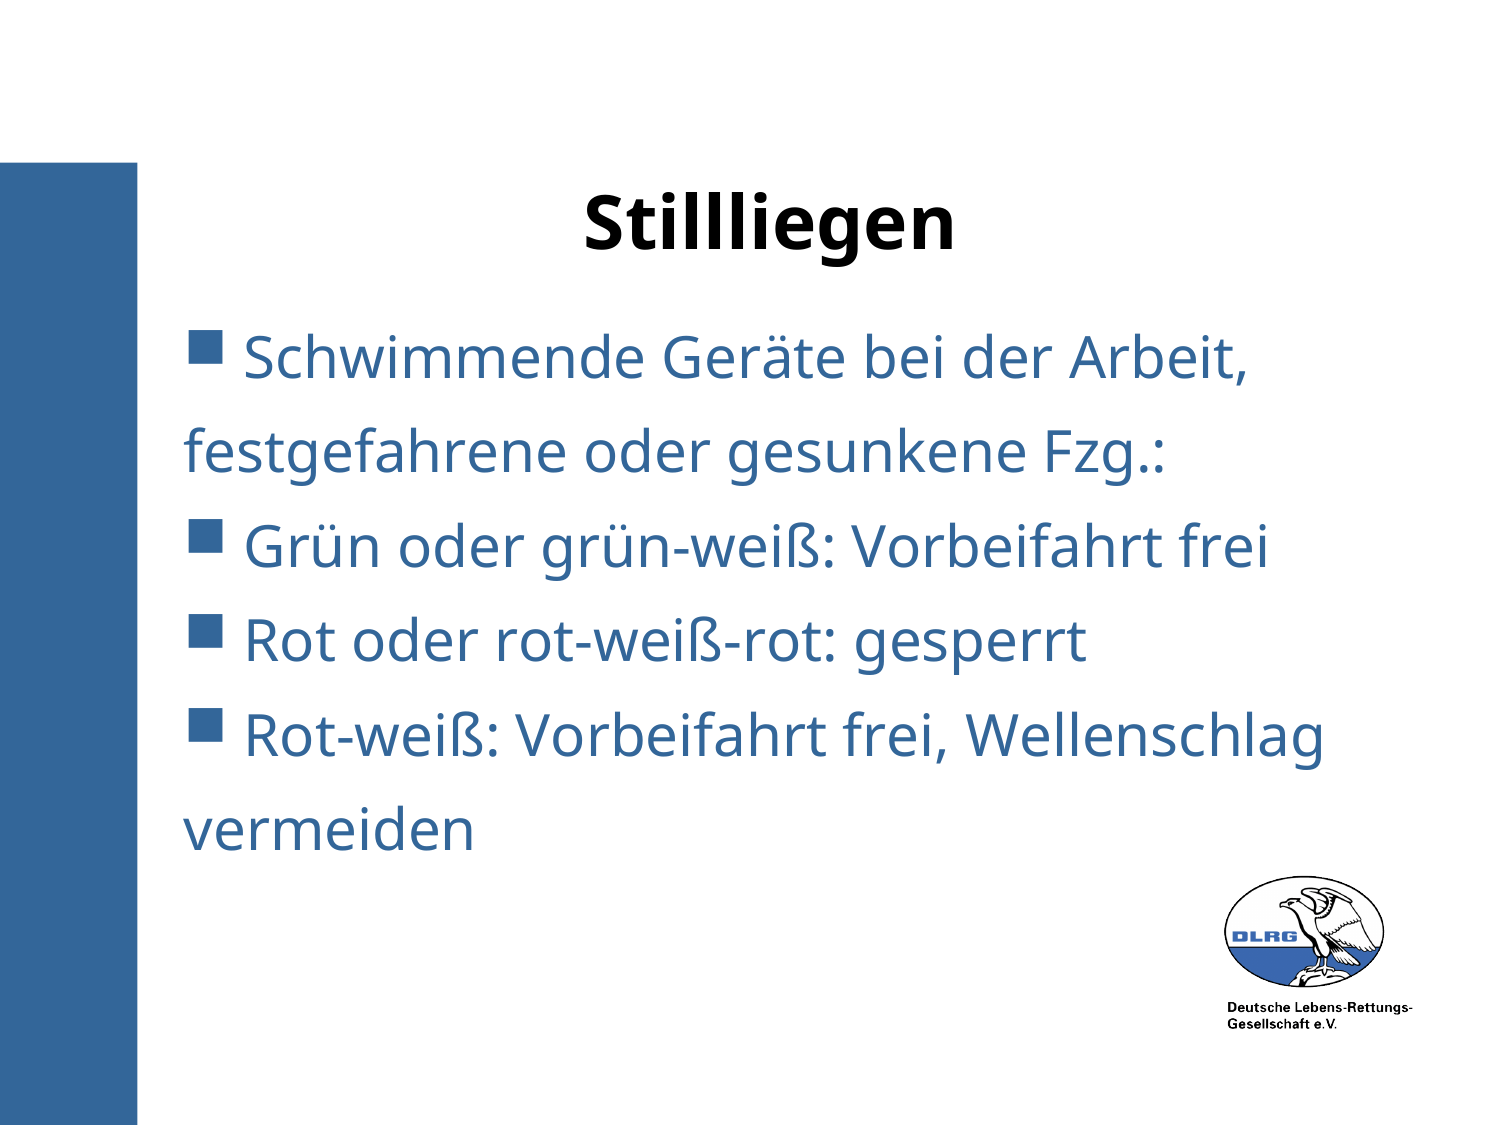

#
Stillliegen
 Schwimmende Geräte bei der Arbeit, festgefahrene oder gesunkene Fzg.:
 Grün oder grün-weiß: Vorbeifahrt frei
 Rot oder rot-weiß-rot: gesperrt
 Rot-weiß: Vorbeifahrt frei, Wellenschlag vermeiden